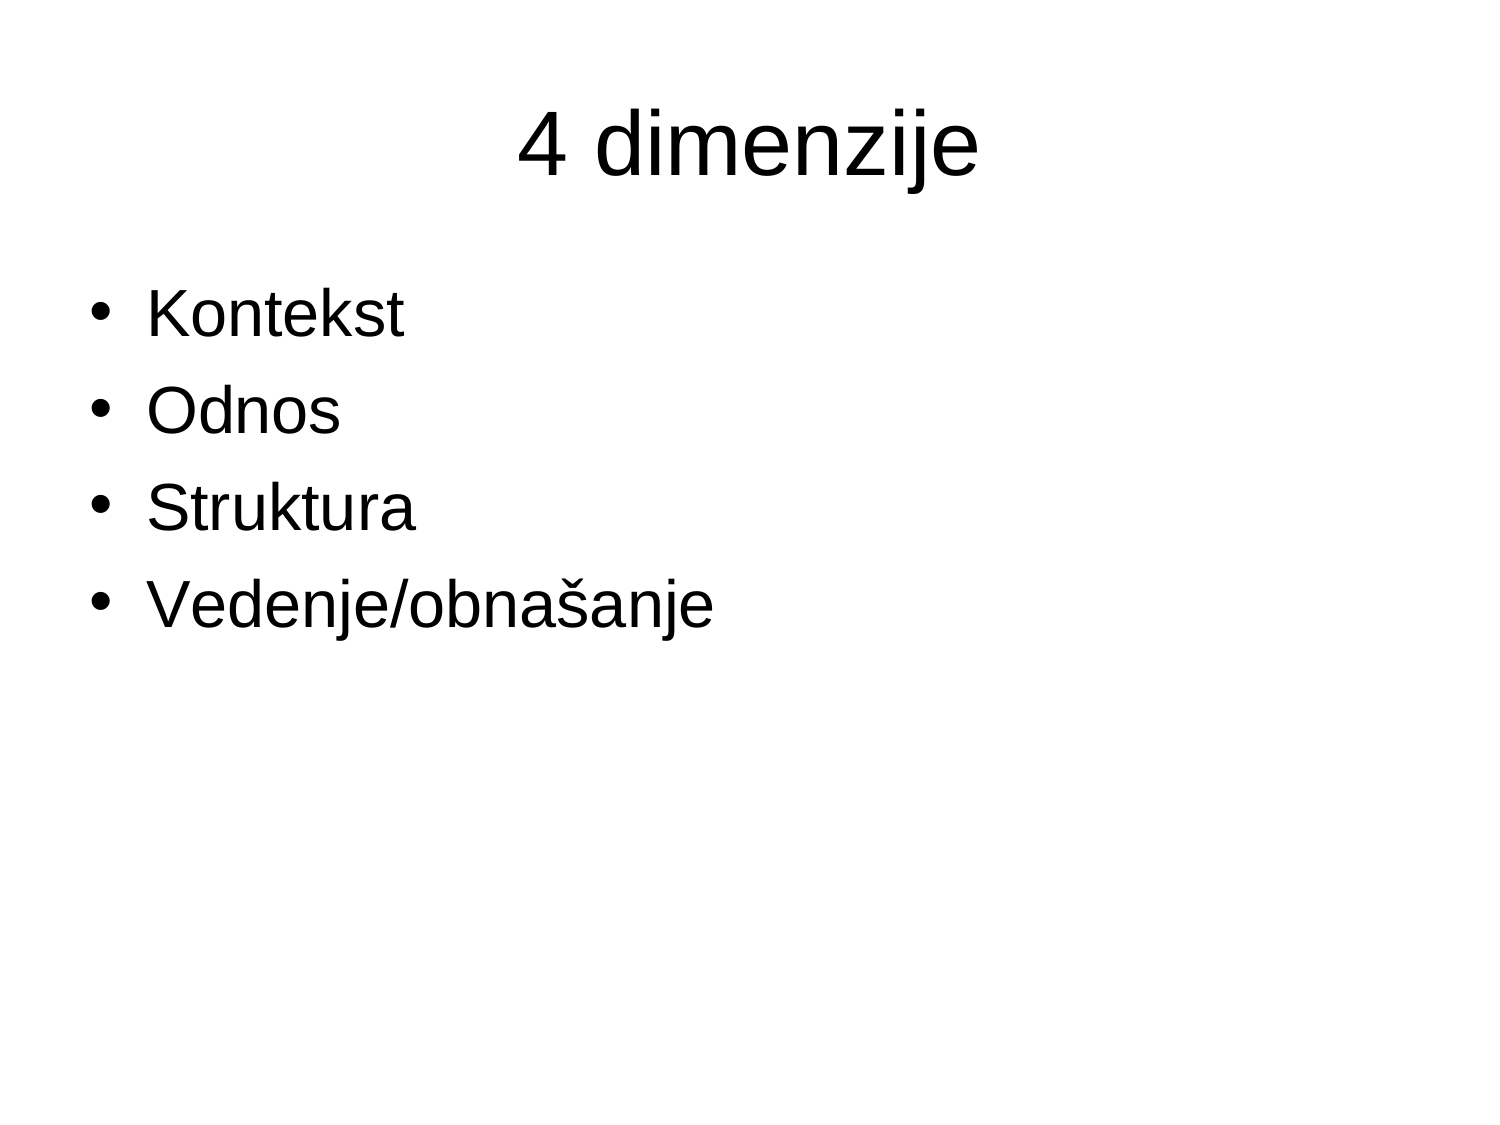

# 4 dimenzije
Kontekst
Odnos
Struktura
Vedenje/obnašanje